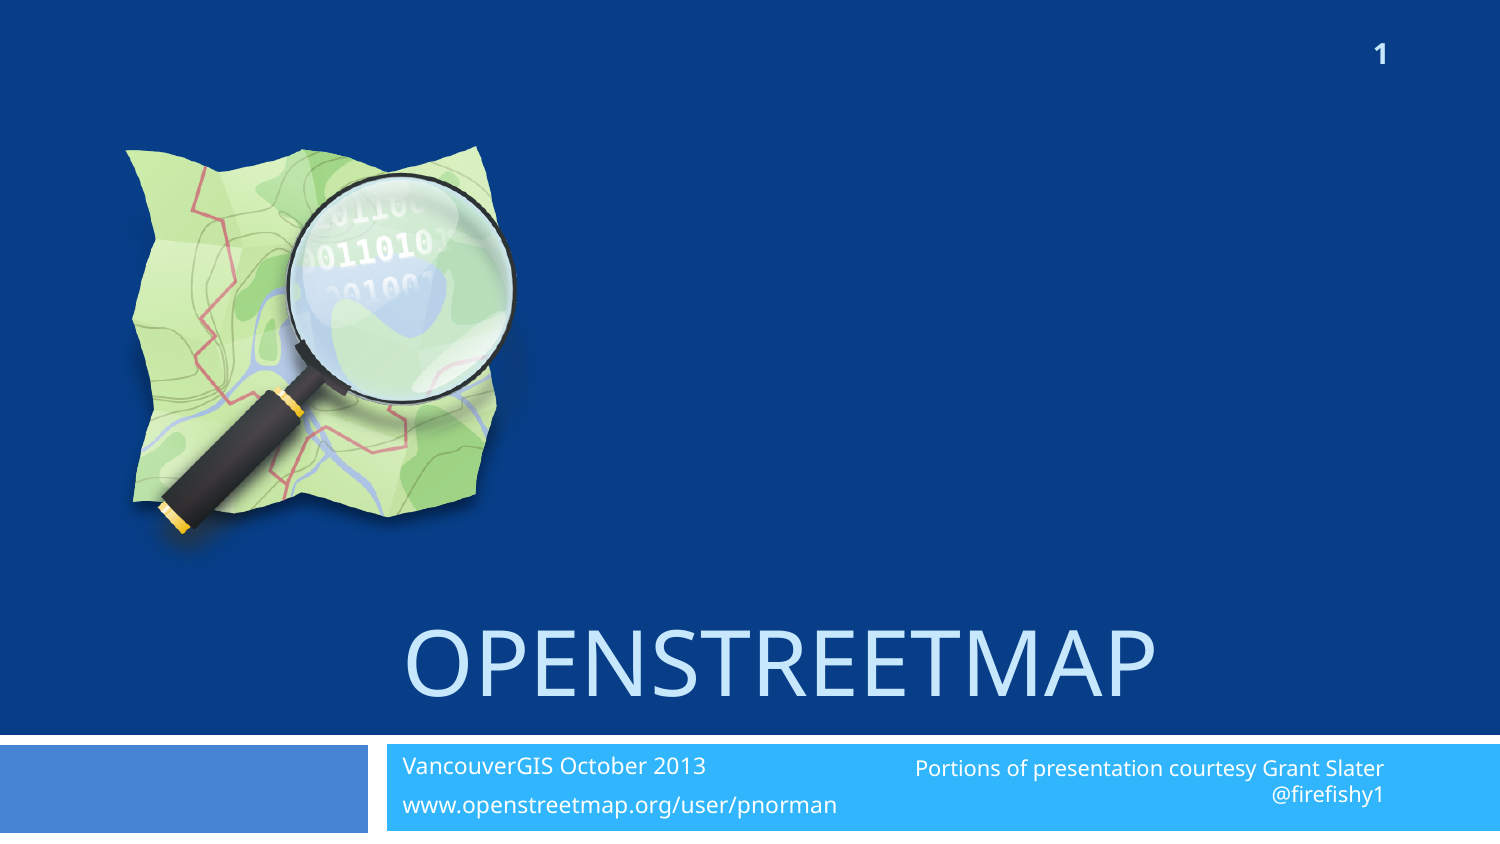

# OpenStreetMap
VancouverGIS October 2013
www.openstreetmap.org/user/pnorman
Portions of presentation courtesy Grant Slater @firefishy1